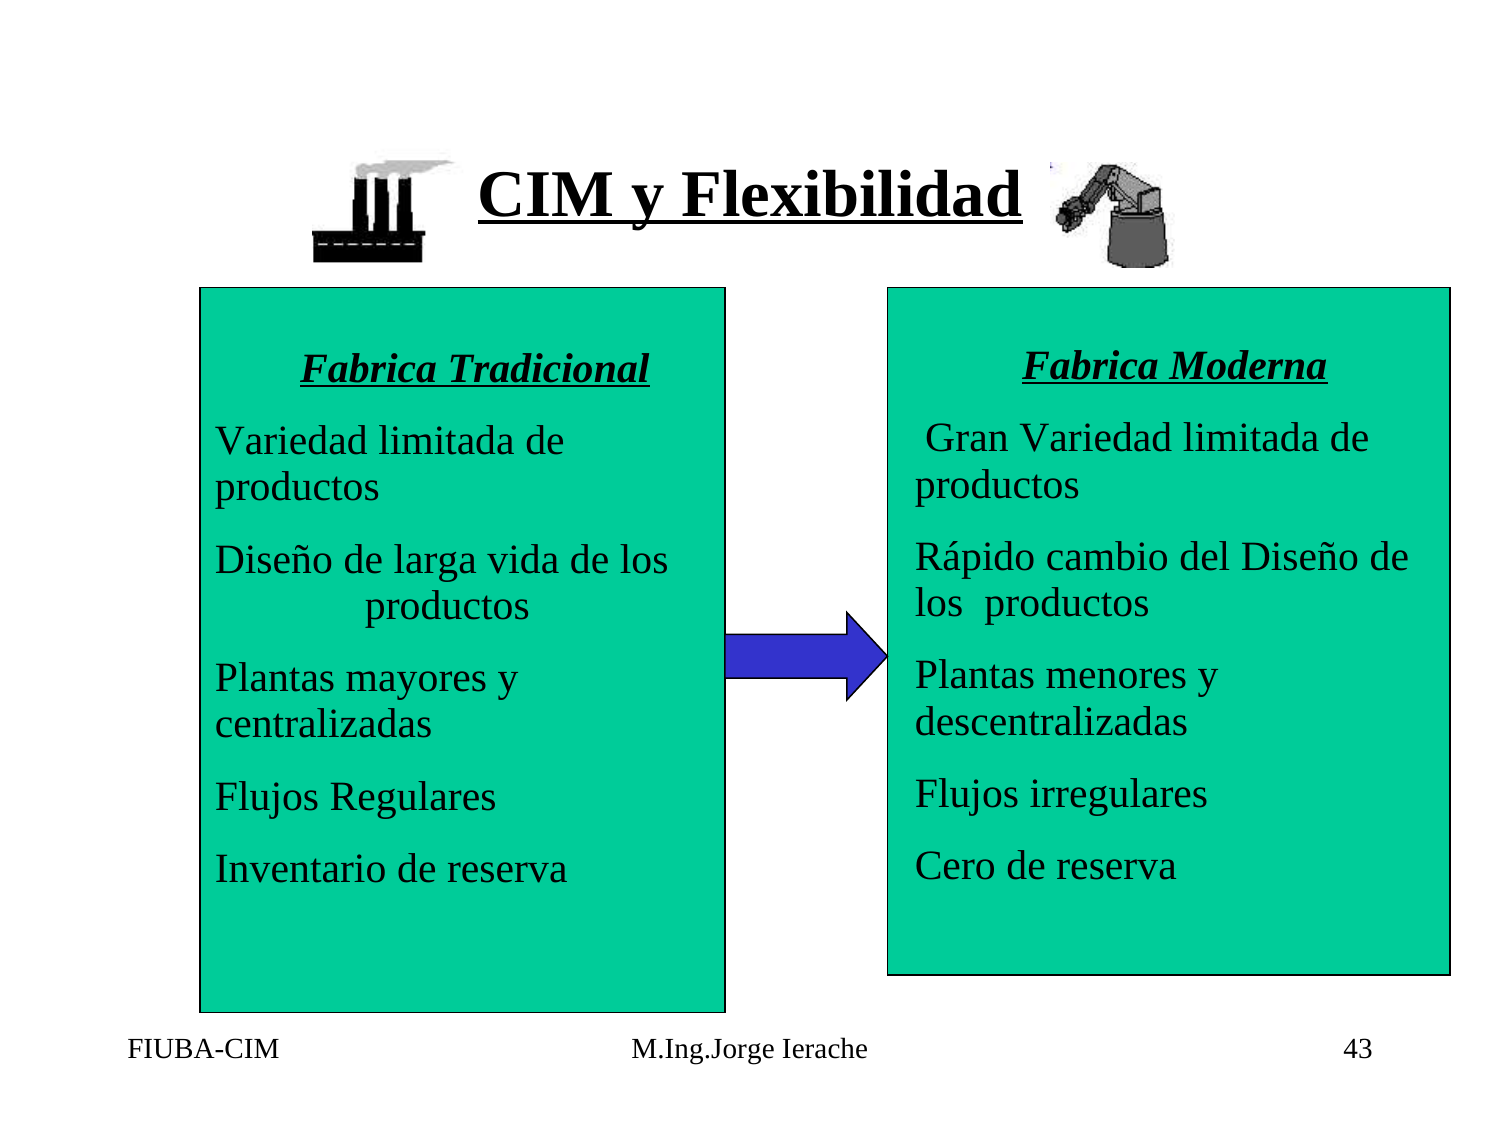

# CIM y Flexibilidad
Fabrica Moderna
 Gran Variedad limitada de productos
Rápido cambio del Diseño de los productos
Plantas menores y descentralizadas
Flujos irregulares
Cero de reserva
Fabrica Tradicional
Variedad limitada de productos
Diseño de larga vida de los 	productos
Plantas mayores y centralizadas
Flujos Regulares
Inventario de reserva
FIUBA-CIM
M.Ing.Jorge Ierache
43